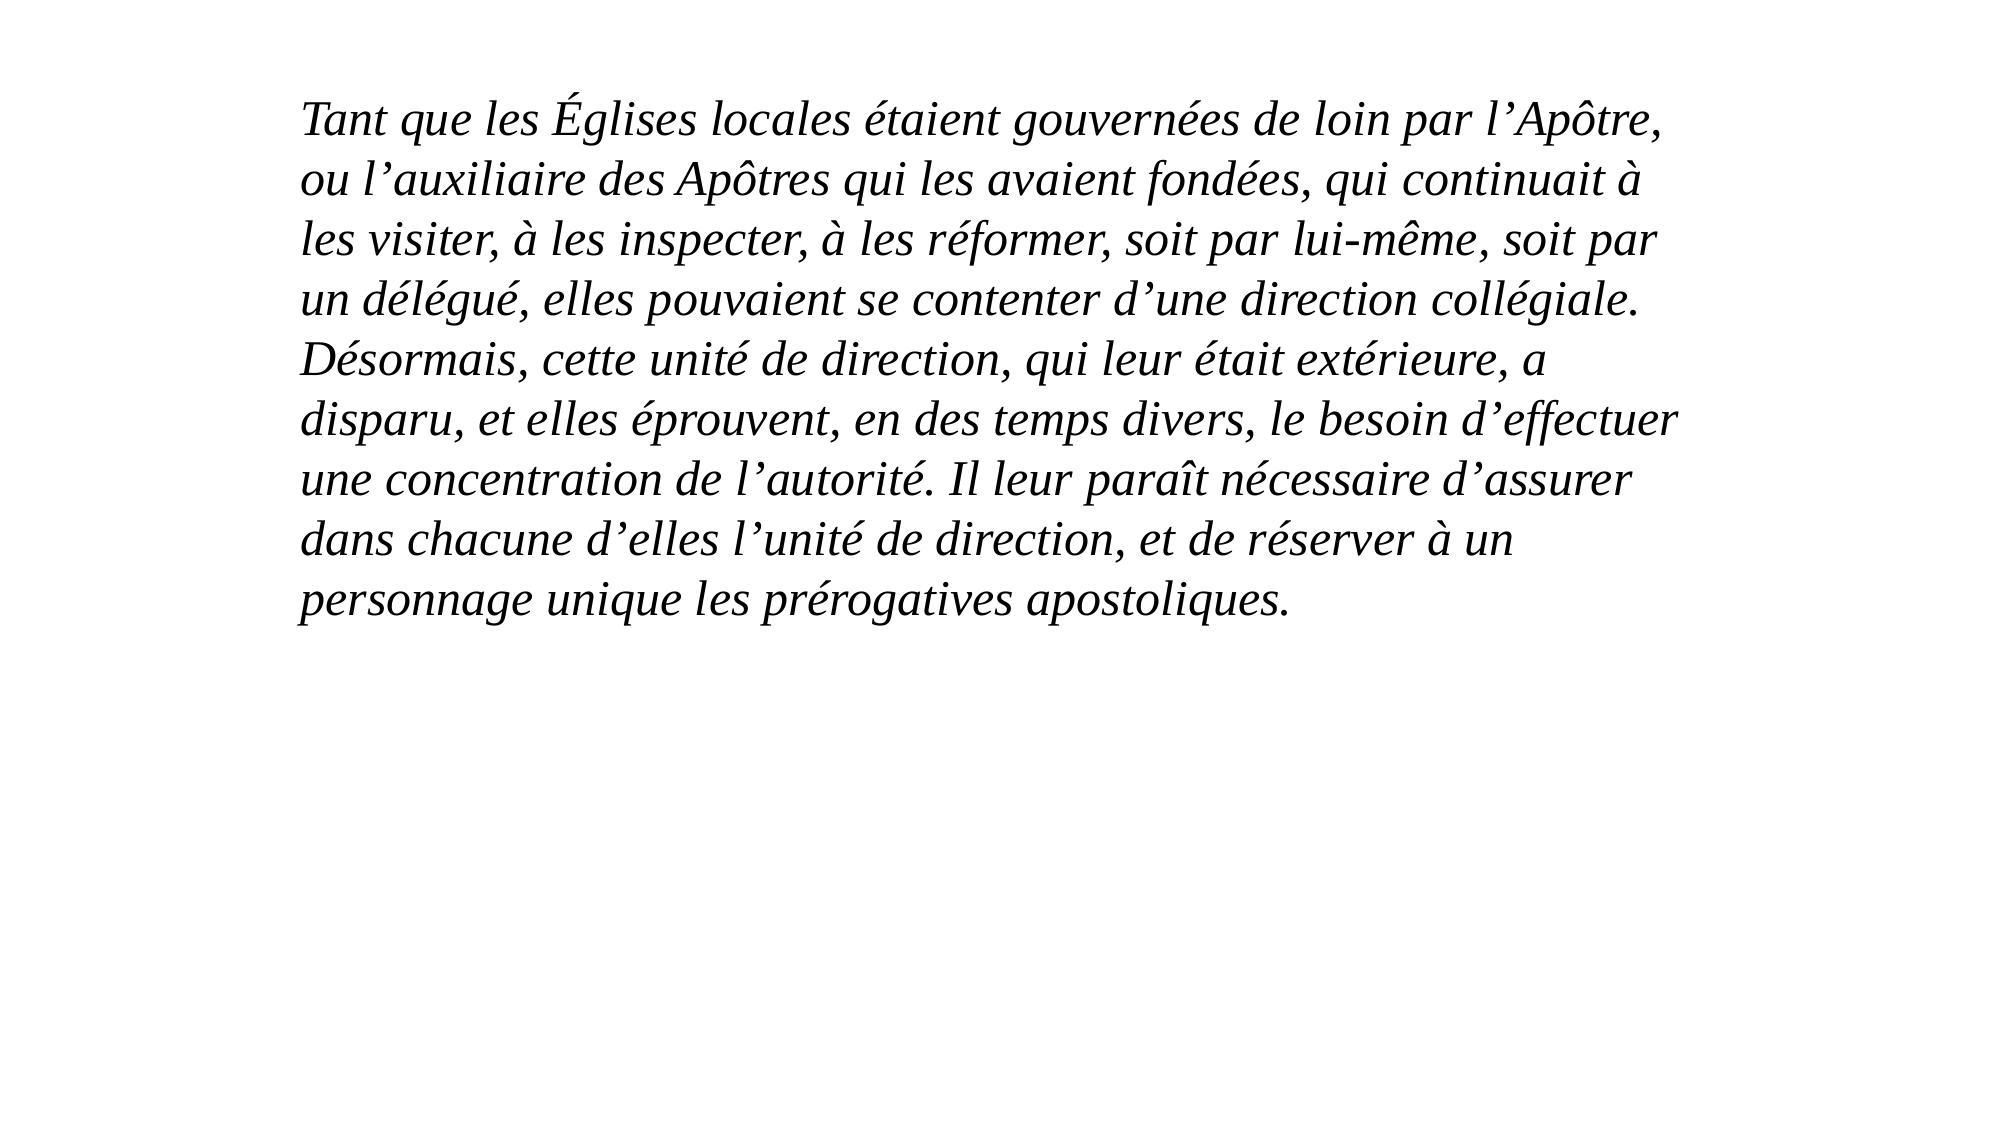

Tant que les Églises locales étaient gouvernées de loin par l’Apôtre, ou l’auxiliaire des Apôtres qui les avaient fondées, qui continuait à les visiter, à les inspecter, à les réformer, soit par lui-même, soit par un délégué, elles pouvaient se contenter d’une direction collégiale. Désormais, cette unité de direction, qui leur était extérieure, a disparu, et elles éprouvent, en des temps divers, le besoin d’effectuer une concentration de l’autorité. Il leur paraît nécessaire d’assurer dans chacune d’elles l’unité de direction, et de réserver à un personnage unique les prérogatives apostoliques.